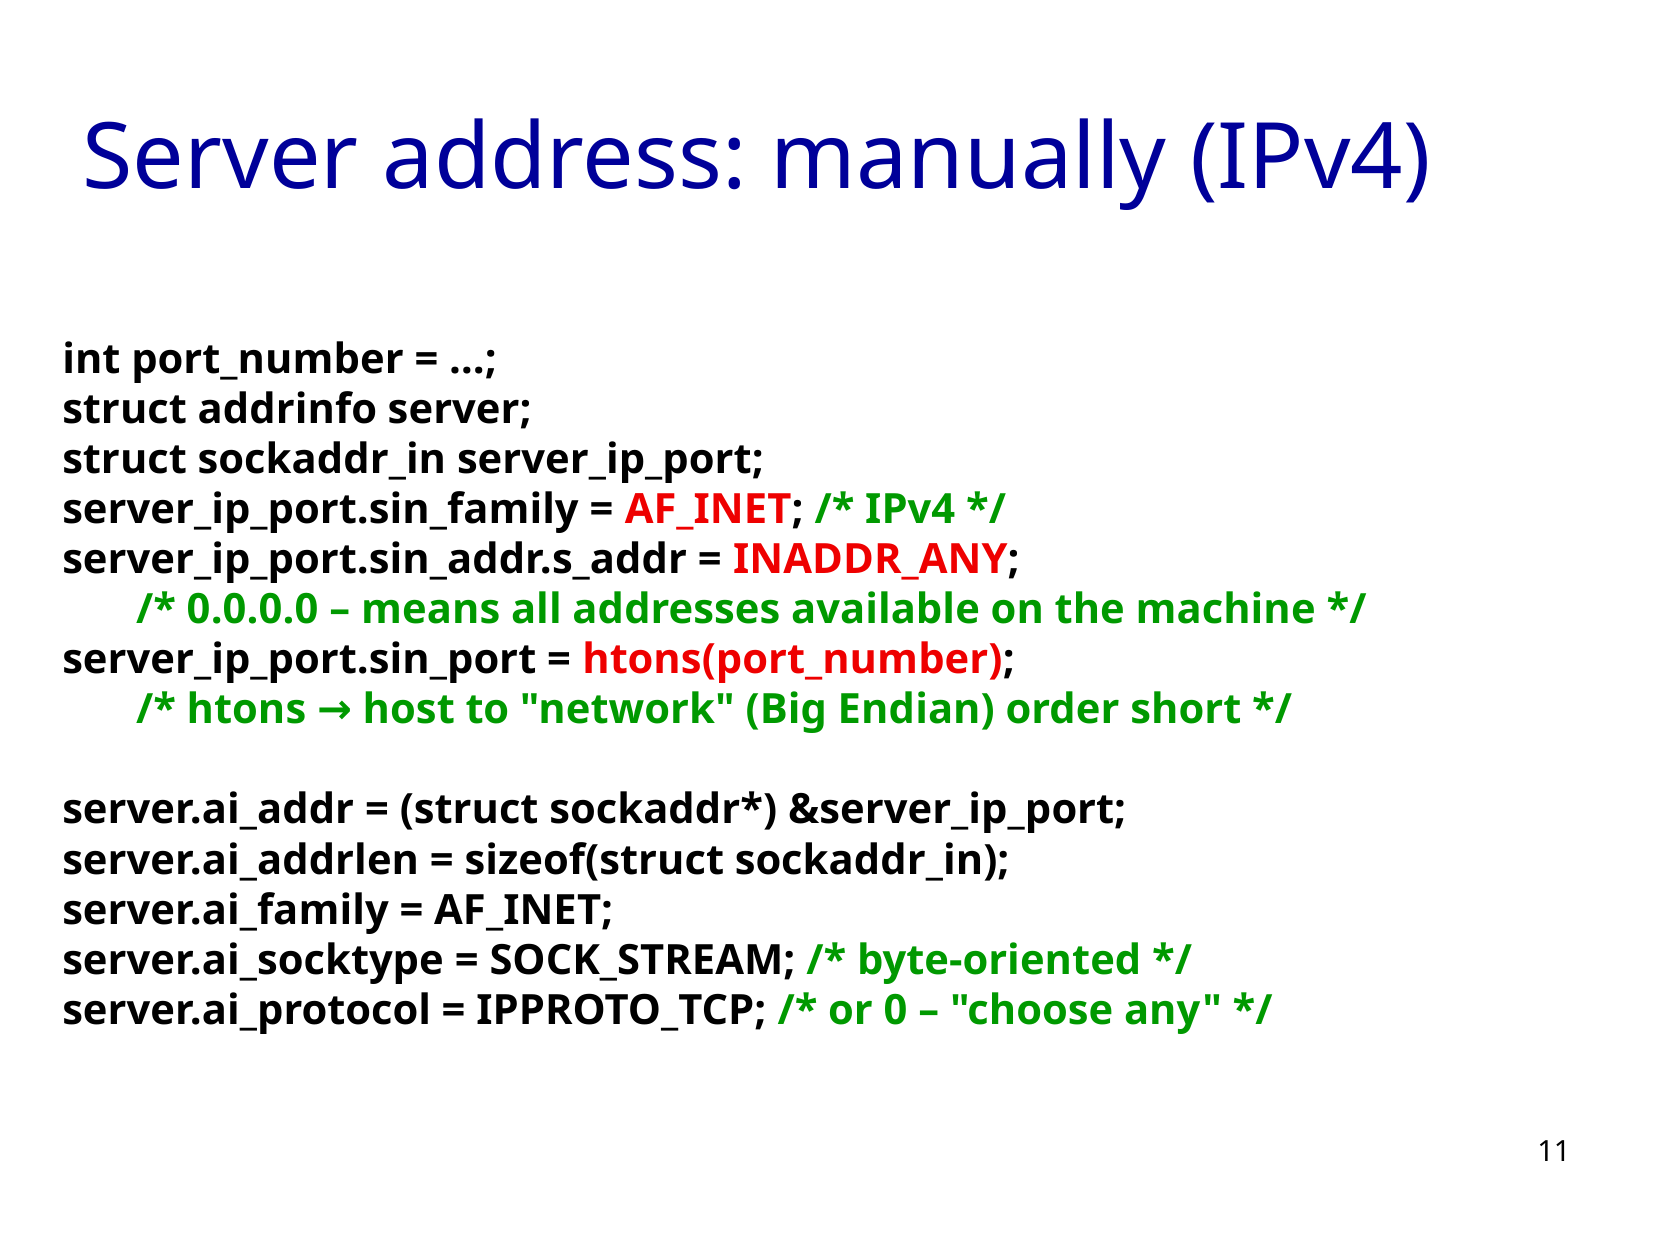

# Server address: manually (IPv4)
int port_number = …;
struct addrinfo server;
struct sockaddr_in server_ip_port;
server_ip_port.sin_family = AF_INET; /* IPv4 */
server_ip_port.sin_addr.s_addr = INADDR_ANY;
	/* 0.0.0.0 – means all addresses available on the machine */
server_ip_port.sin_port = htons(port_number);
	/* htons → host to "network" (Big Endian) order short */
server.ai_addr = (struct sockaddr*) &server_ip_port;
server.ai_addrlen = sizeof(struct sockaddr_in);
server.ai_family = AF_INET;
server.ai_socktype = SOCK_STREAM; /* byte-oriented */
server.ai_protocol = IPPROTO_TCP; /* or 0 – "choose any" */
11